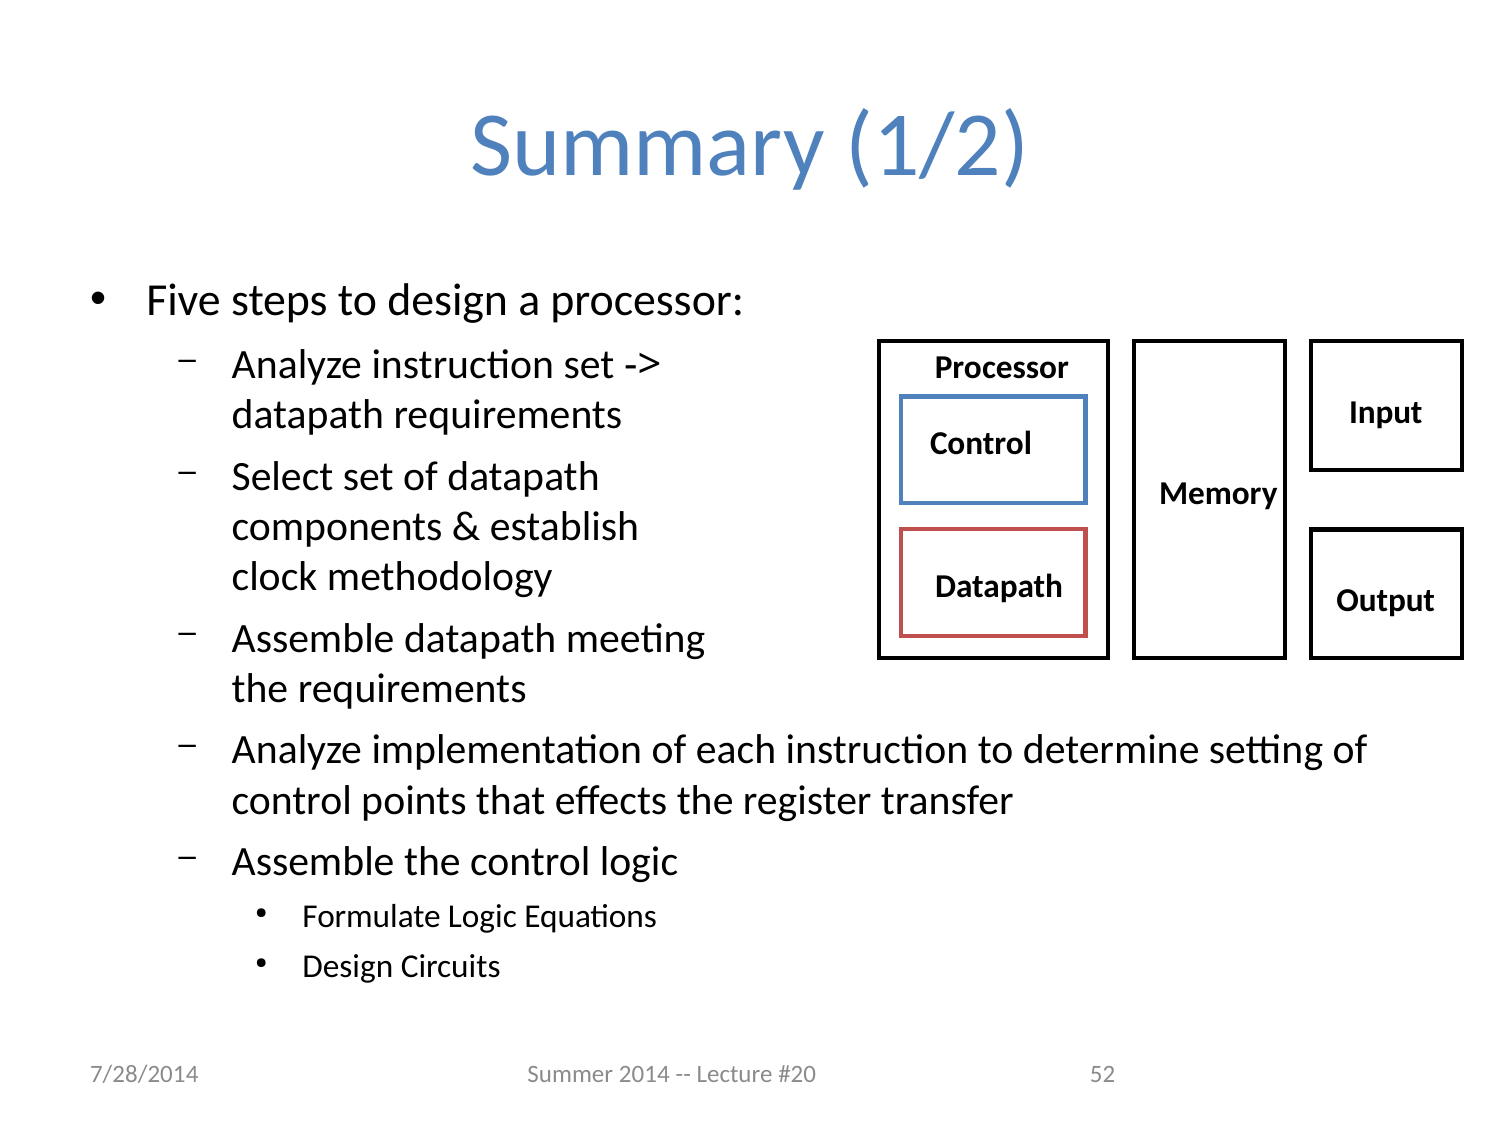

# Summary (1/2)
Five steps to design a processor:
Analyze instruction set ->
datapath requirements
Select set of datapath
components & establish
clock methodology
Assemble datapath meeting
the requirements
Analyze implementation of each instruction to determine setting of control points that effects the register transfer
Assemble the control logic
Formulate Logic Equations
Design Circuits
Processor
Input
Control
Memory
Datapath
Output
7/28/2014
Summer 2014 -- Lecture #20